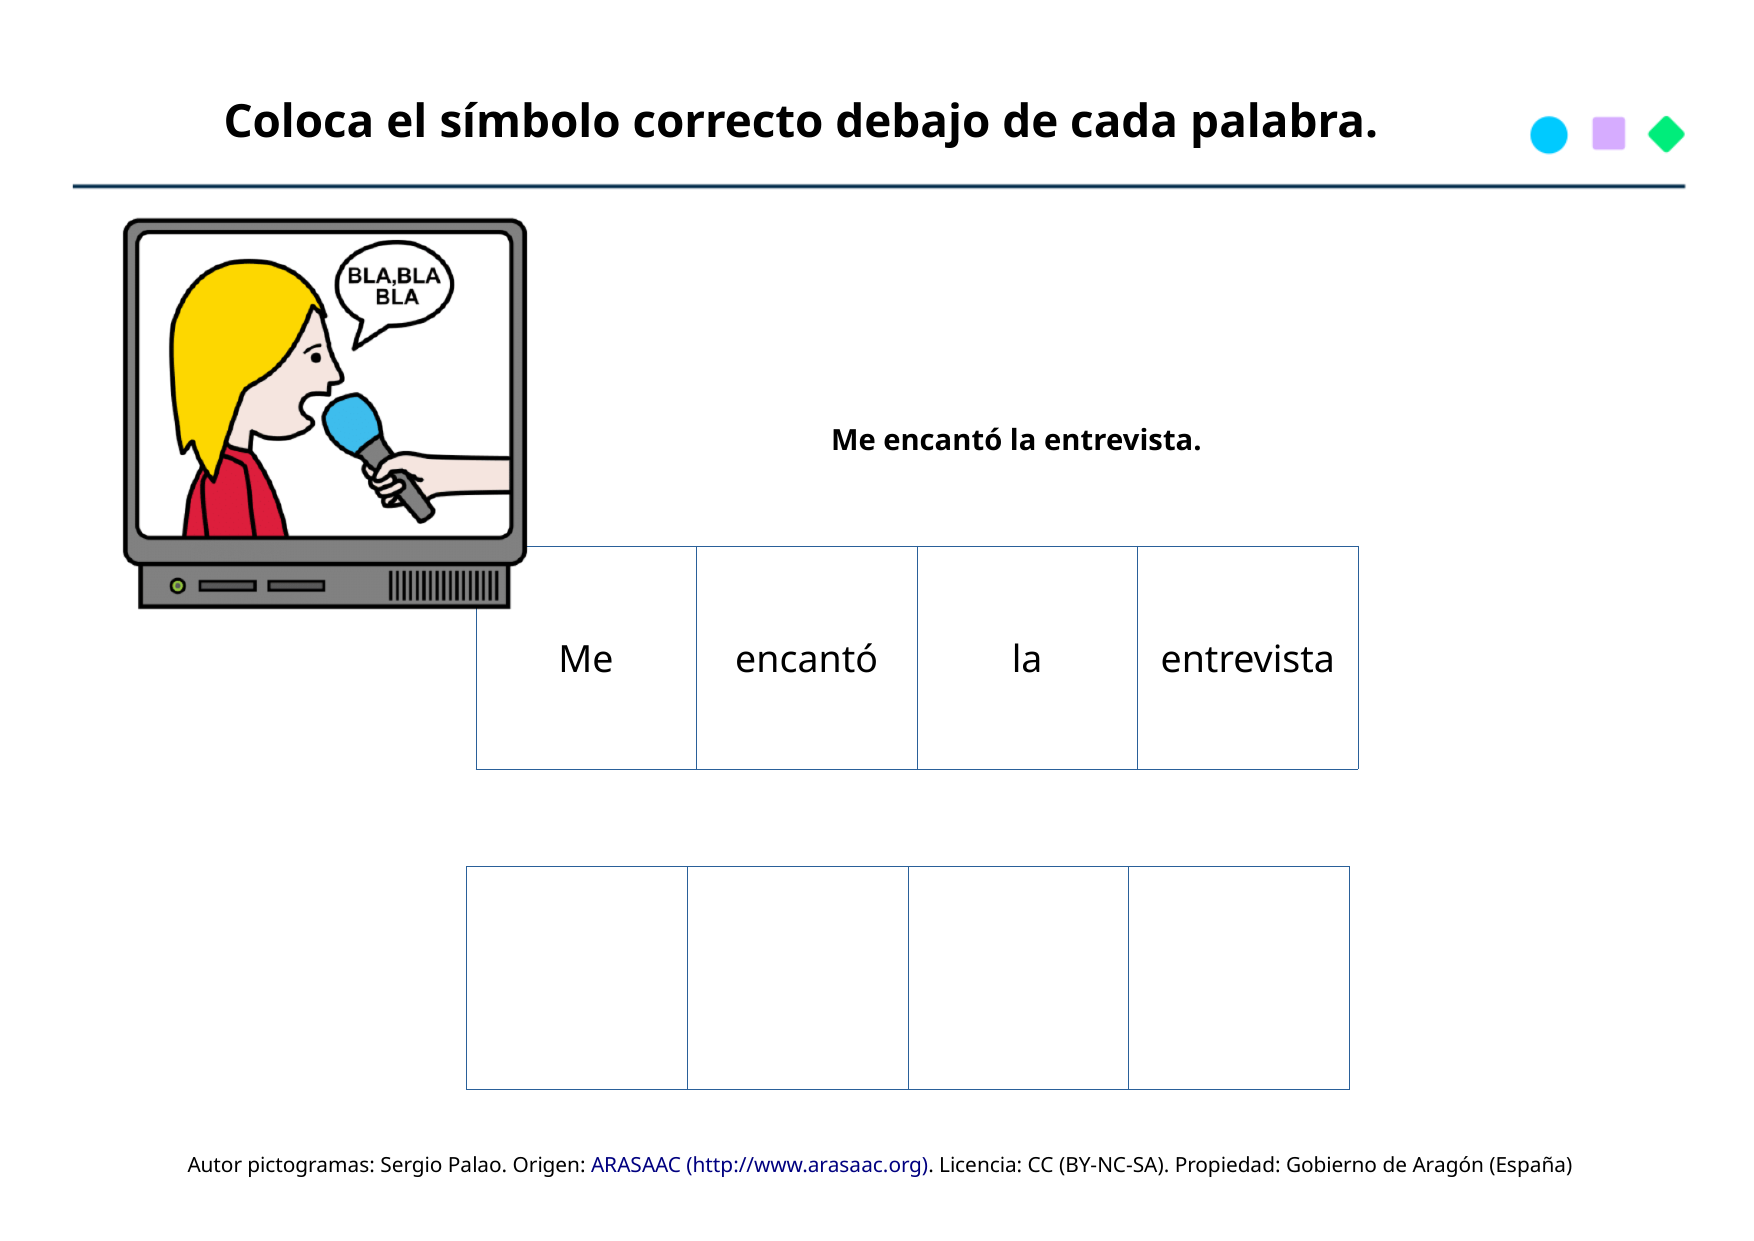

# Coloca el símbolo correcto debajo de cada palabra.
Me encantó la entrevista.
| Me | encantó | la | entrevista |
| --- | --- | --- | --- |
| | | | |
| --- | --- | --- | --- |
Autor pictogramas: Sergio Palao. Origen: ARASAAC (http://www.arasaac.org). Licencia: CC (BY-NC-SA). Propiedad: Gobierno de Aragón (España)